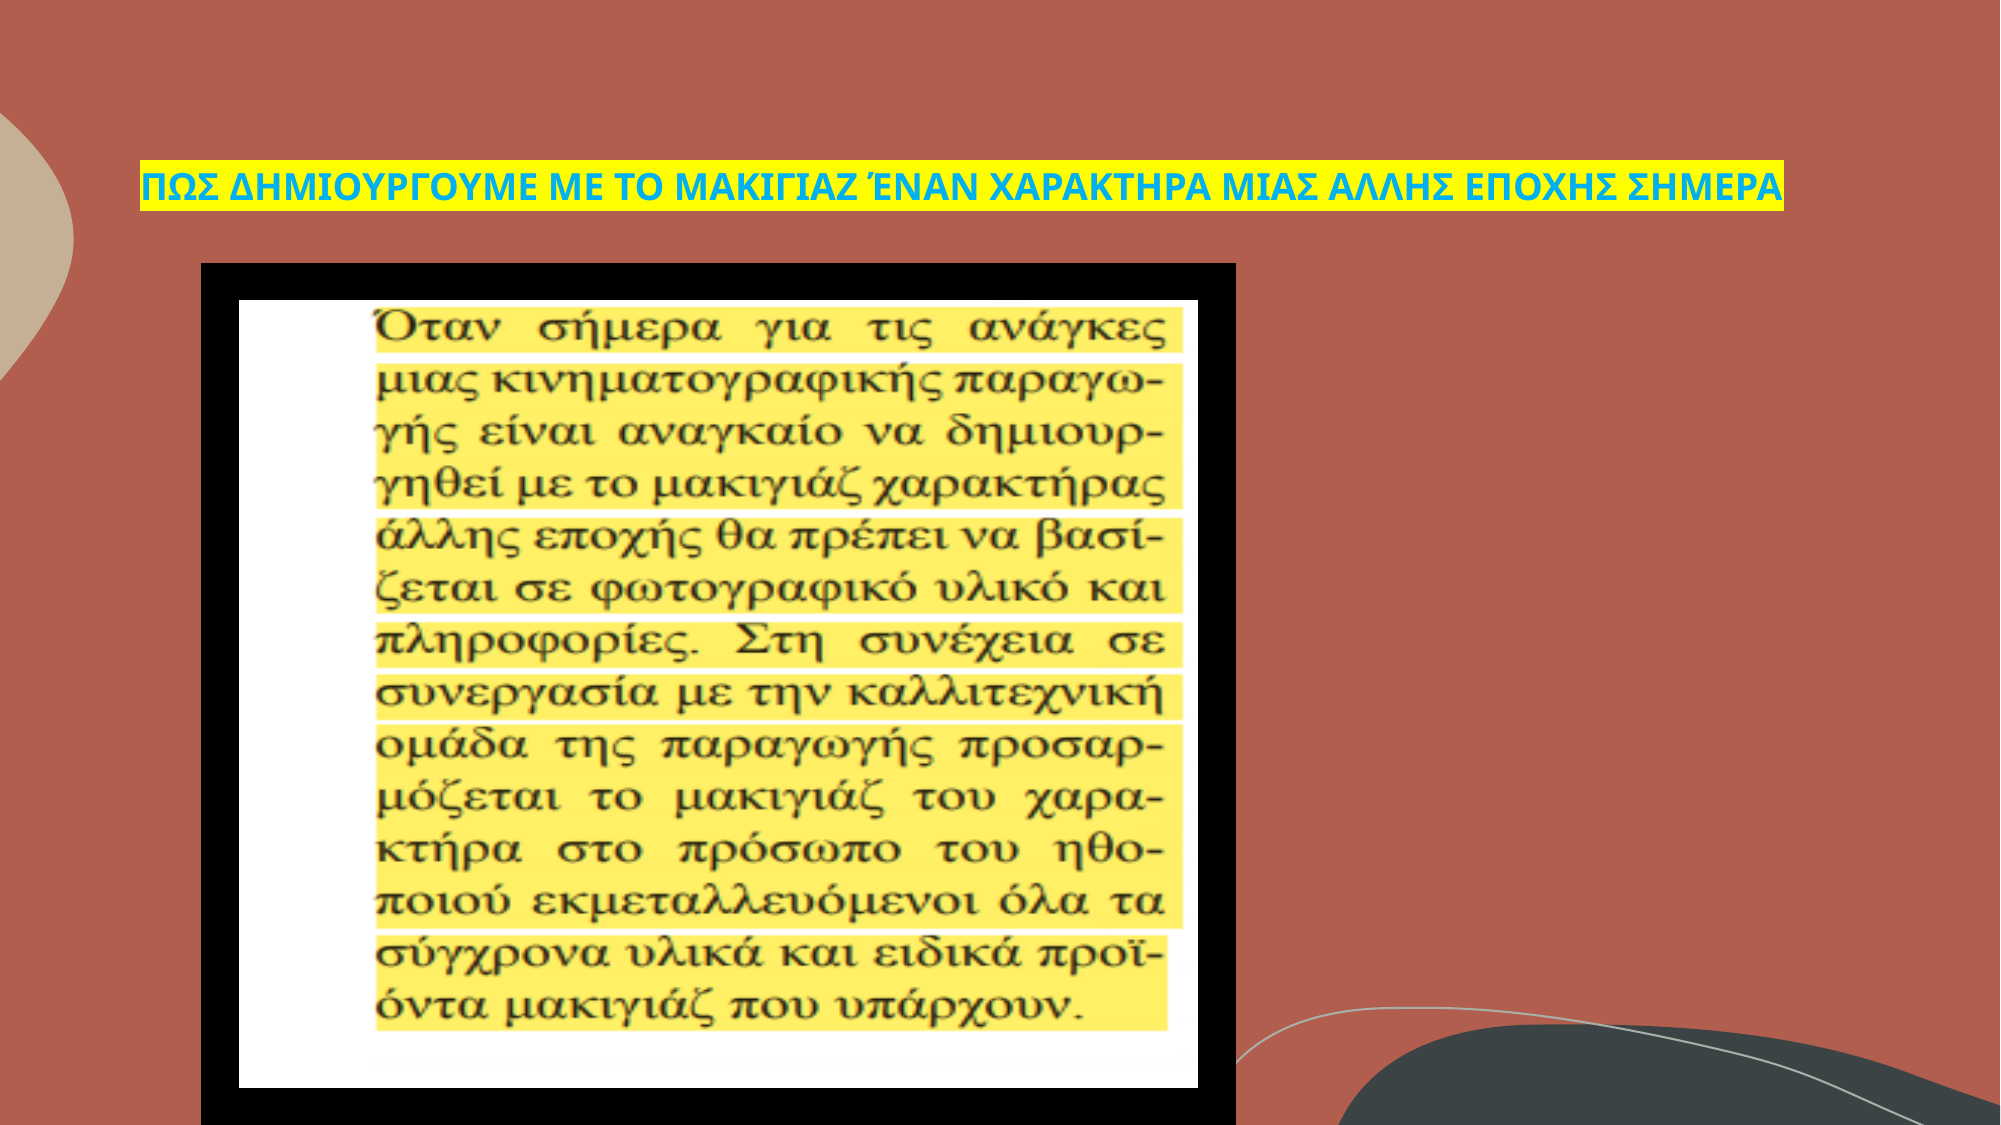

# ΠΩΣ ΔΗΜΙΟΥΡΓΟΥΜΕ ΜΕ ΤΟ ΜΑΚΙΓΙΑΖ ΈΝΑΝ ΧΑΡΑΚΤΗΡΑ ΜΙΑΣ ΑΛΛΗΣ ΕΠΟΧΗΣ ΣΗΜΕΡΑ